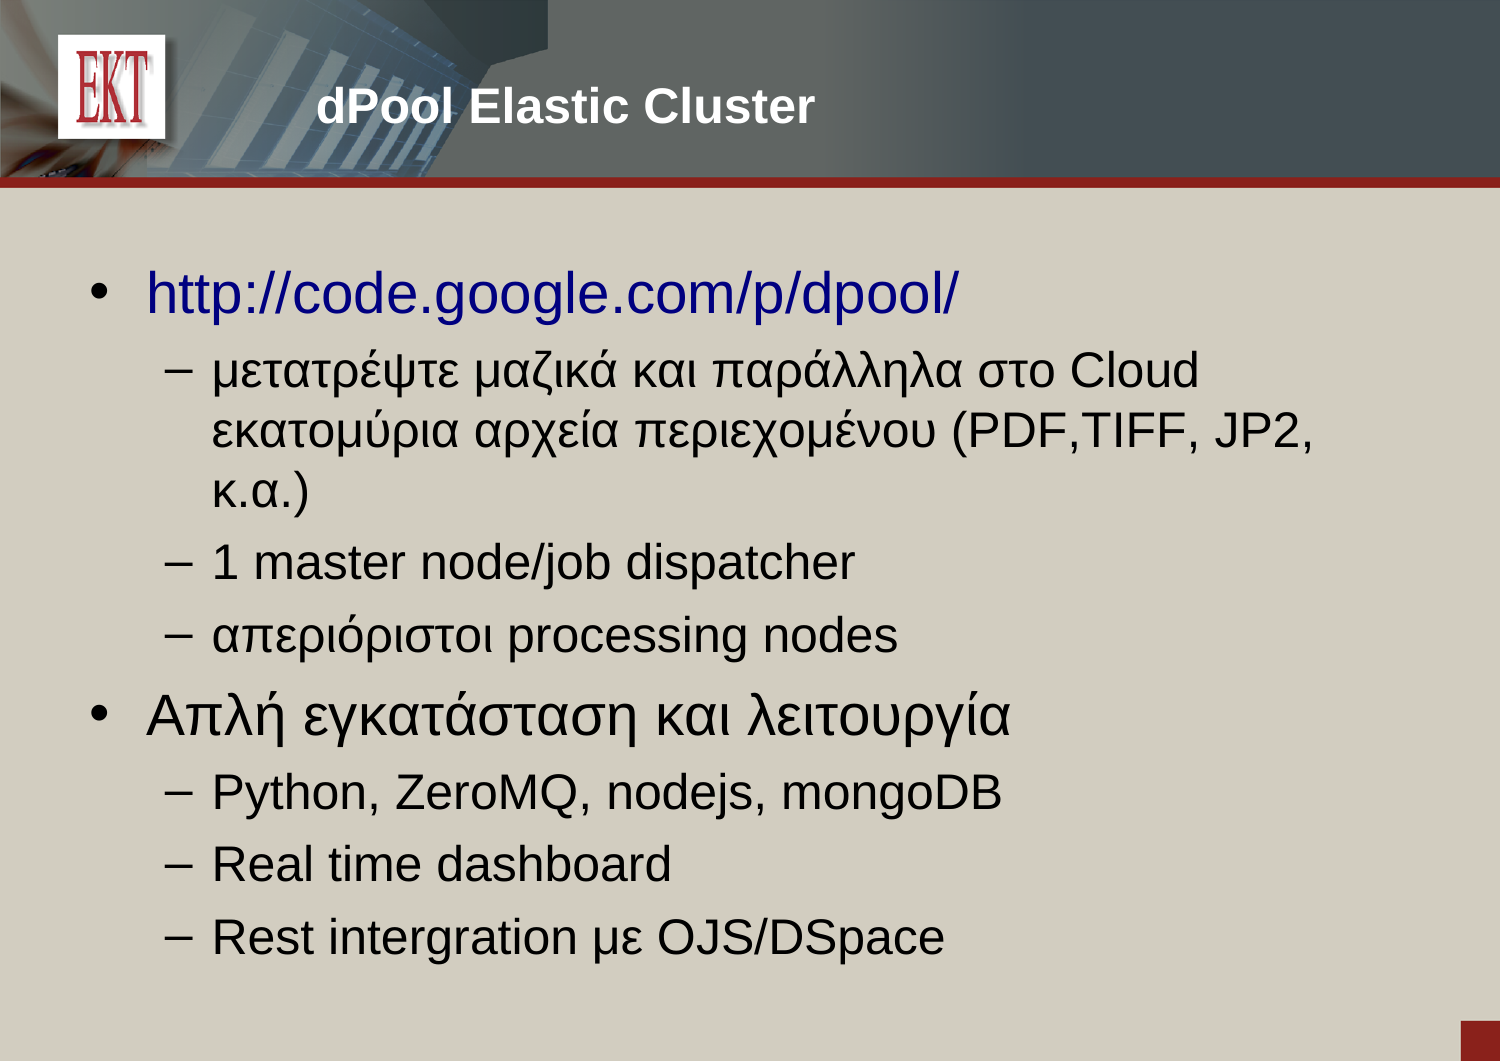

# dPool Elastic Cluster
http://code.google.com/p/dpool/
μετατρέψτε μαζικά και παράλληλα στο Cloud εκατομύρια αρχεία περιεχομένου (PDF,TIFF, JP2, κ.α.)
1 master node/job dispatcher
απεριόριστοι processing nodes
Απλή εγκατάσταση και λειτουργία
Python, ZeroMQ, nodejs, mongoDB
Real time dashboard
Rest intergration με OJS/DSpace